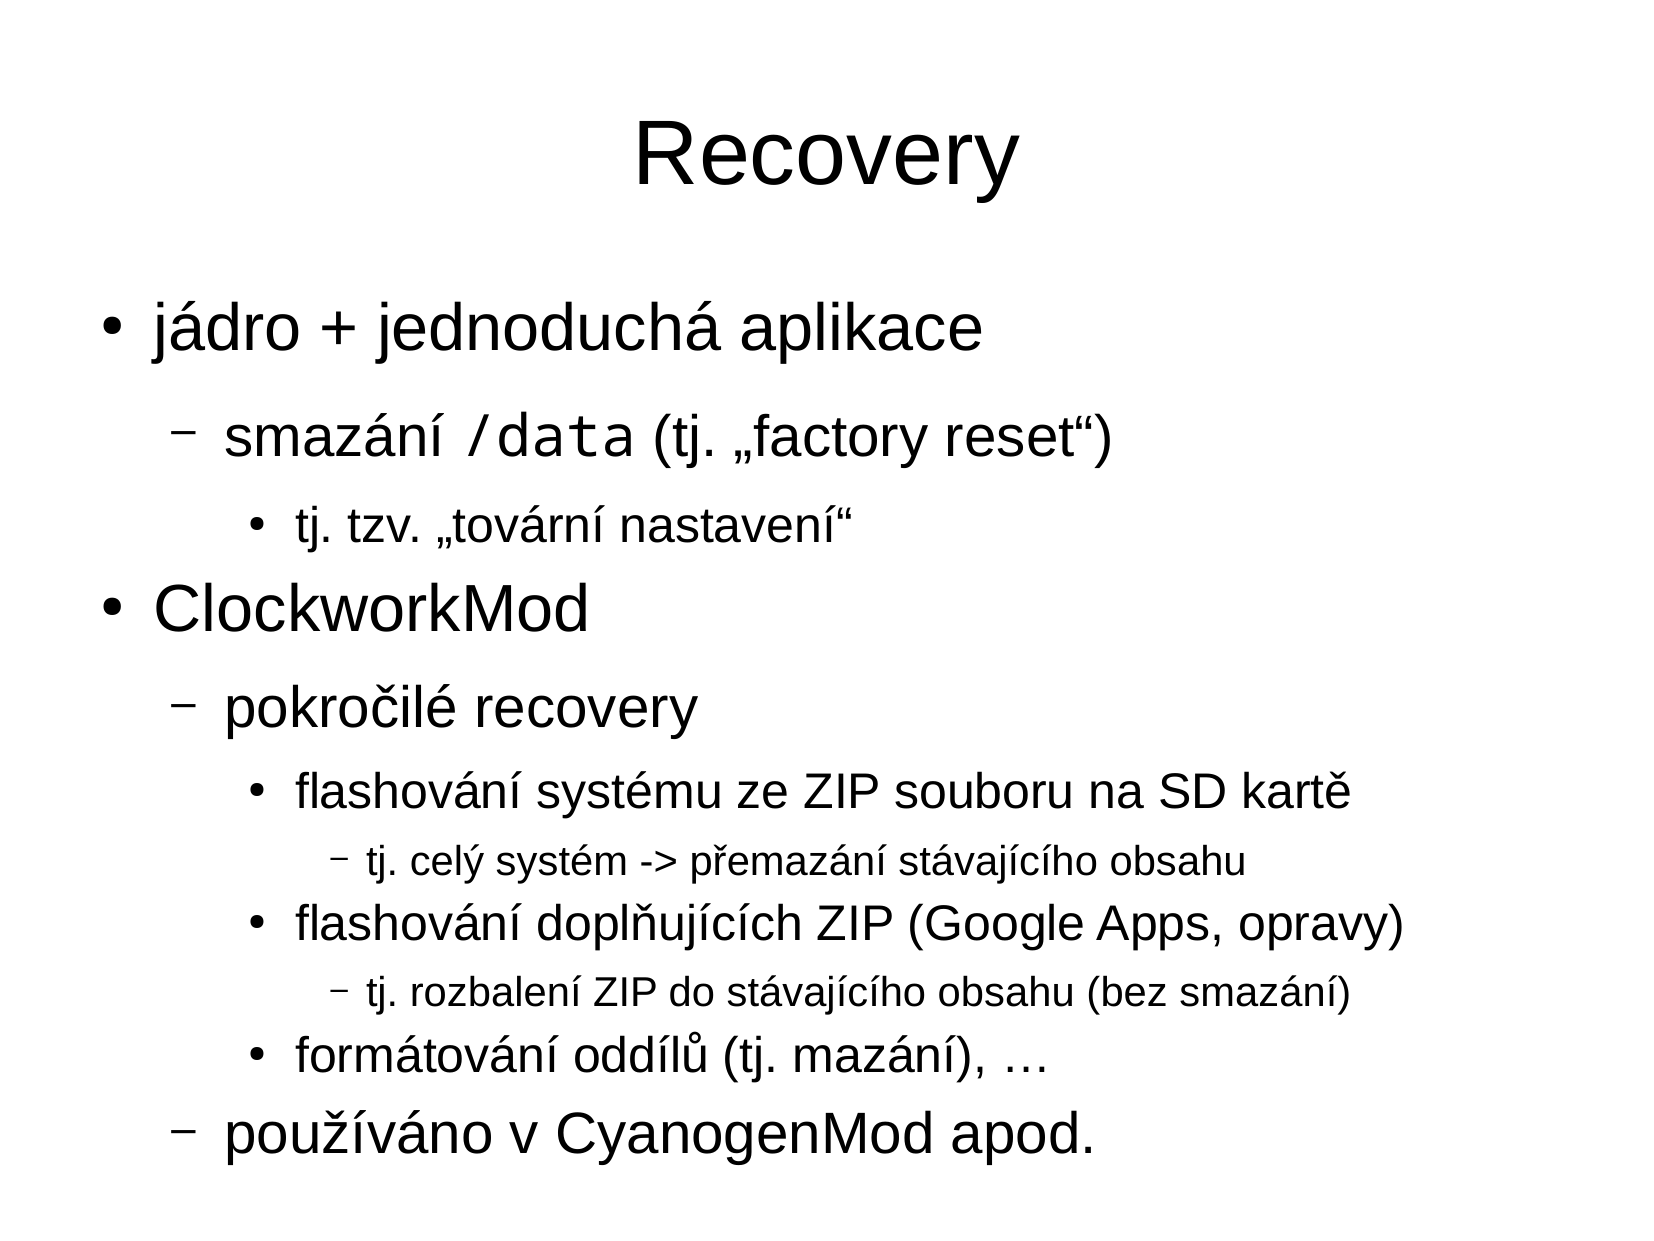

# Recovery
jádro + jednoduchá aplikace
smazání /data (tj. „factory reset“)
tj. tzv. „tovární nastavení“
ClockworkMod
pokročilé recovery
flashování systému ze ZIP souboru na SD kartě
tj. celý systém -> přemazání stávajícího obsahu
flashování doplňujících ZIP (Google Apps, opravy)
tj. rozbalení ZIP do stávajícího obsahu (bez smazání)
formátování oddílů (tj. mazání), …
používáno v CyanogenMod apod.